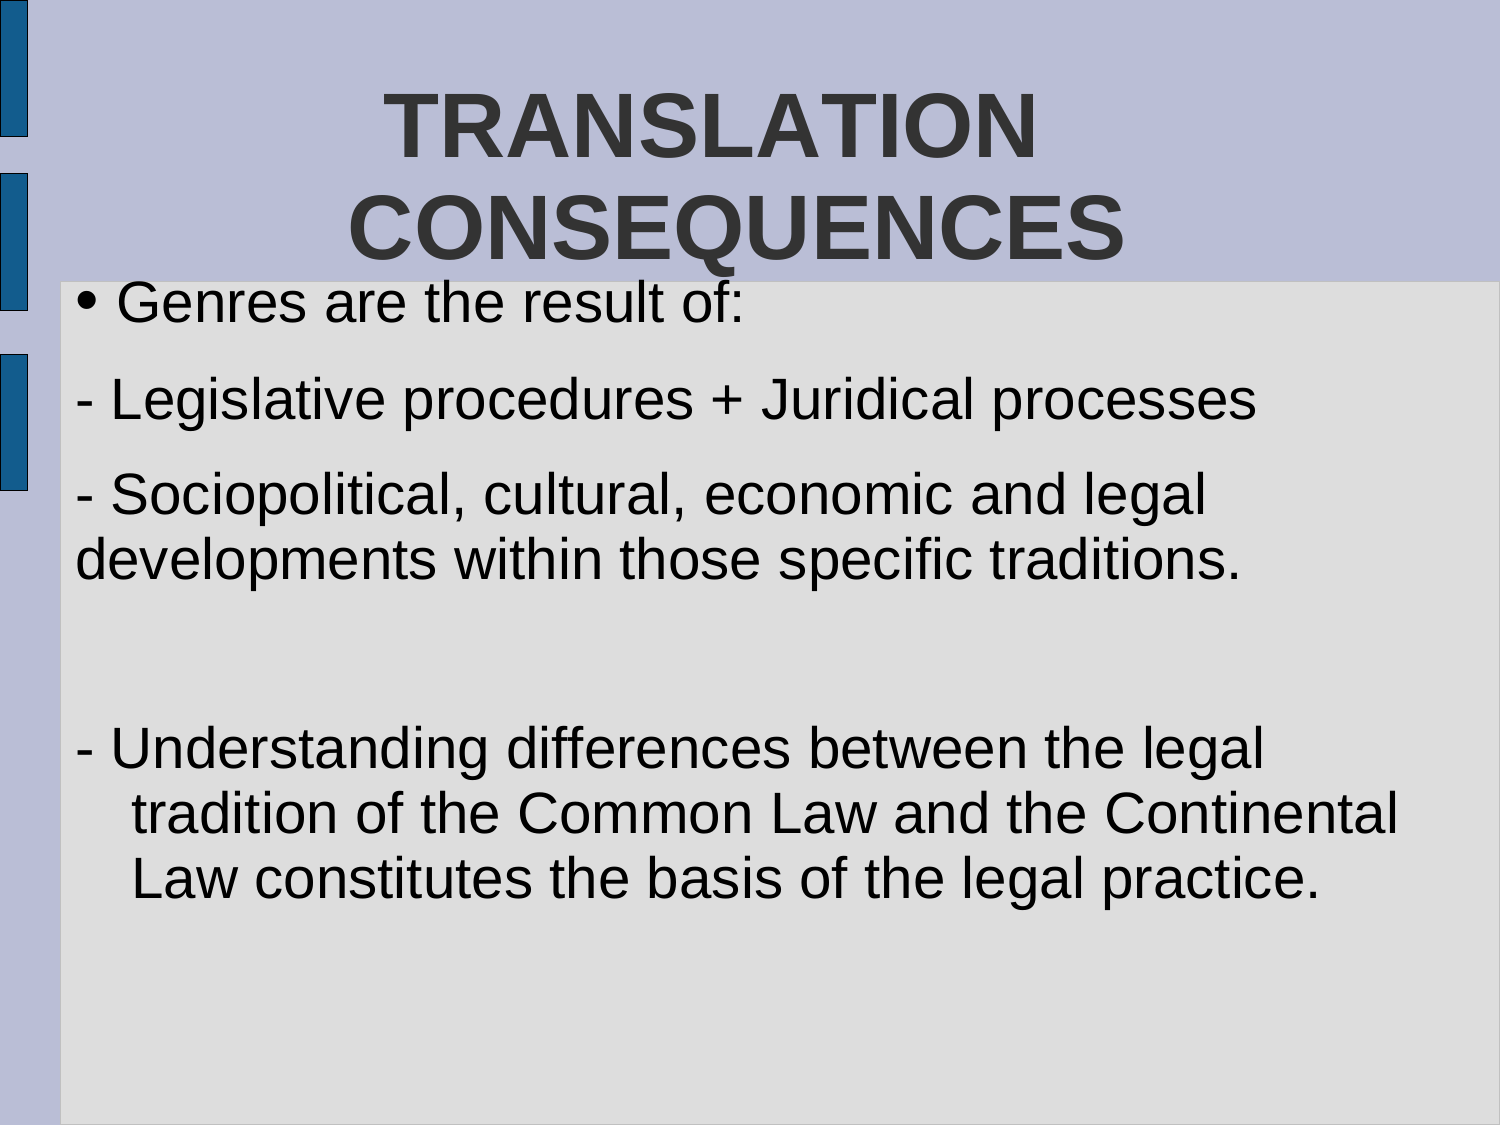

# TRANSLATION CONSEQUENCES
• Genres are the result of:
- Legislative procedures + Juridical processes
- Sociopolitical, cultural, economic and legal developments within those specific traditions.
- Understanding differences between the legal tradition of the Common Law and the Continental Law constitutes the basis of the legal practice.